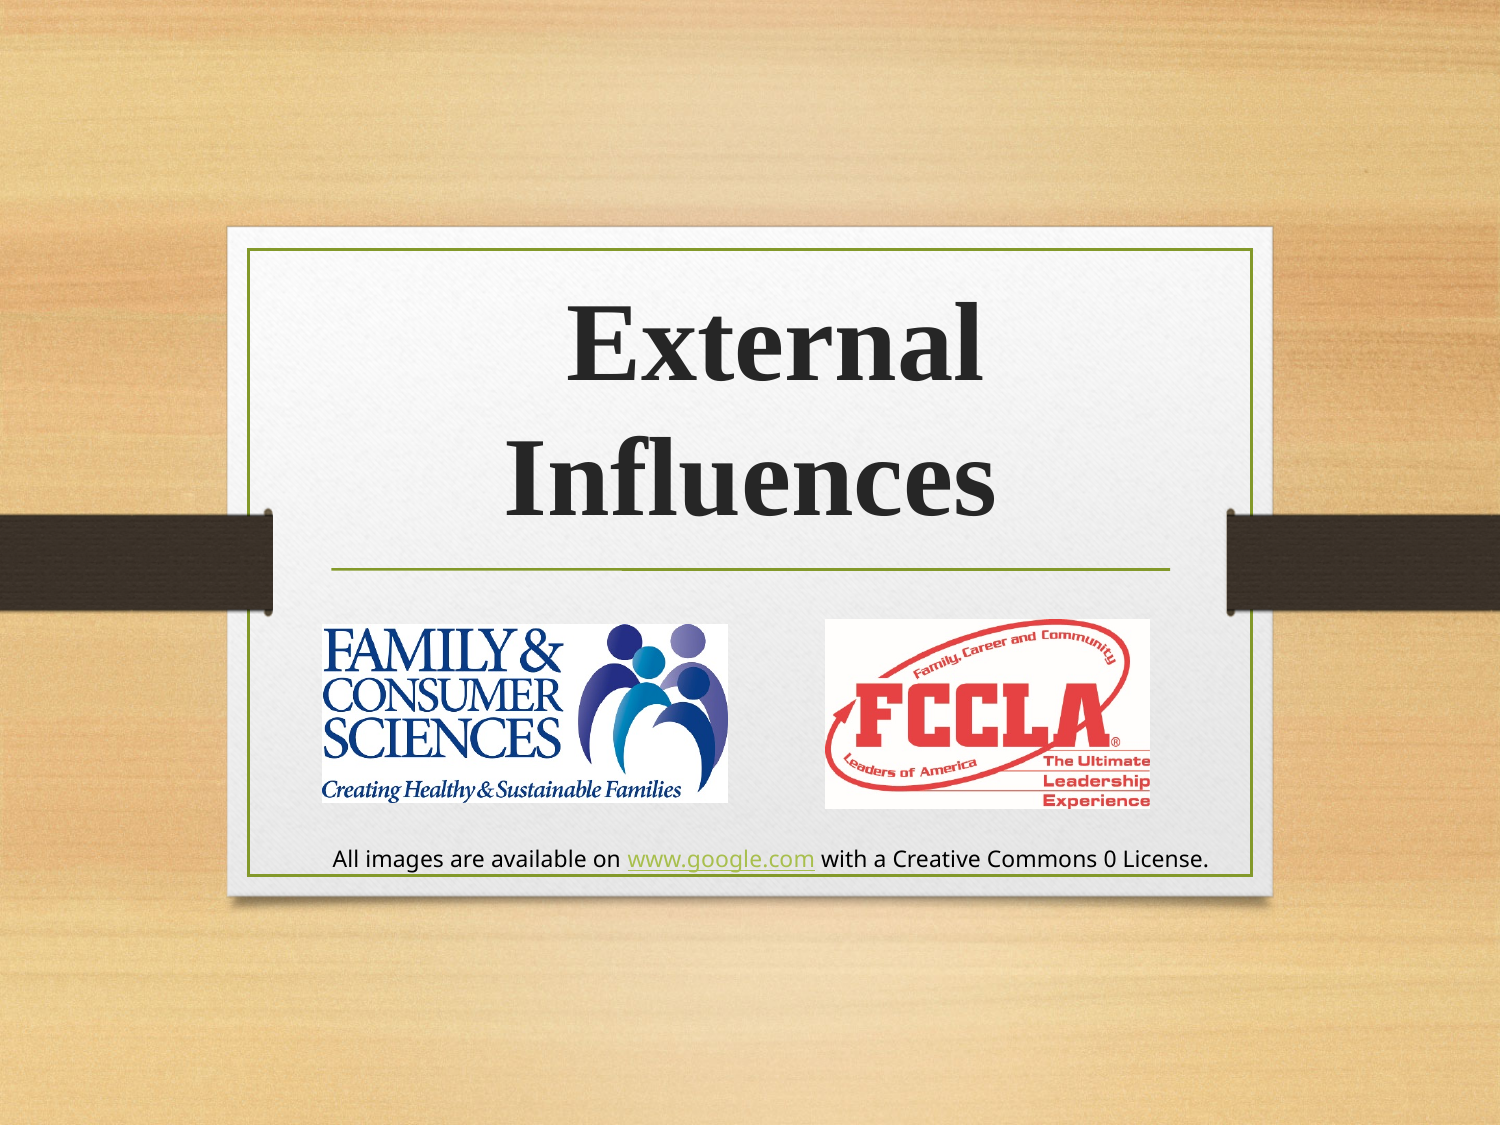

# External Influences
All images are available on www.google.com with a Creative Commons 0 License.